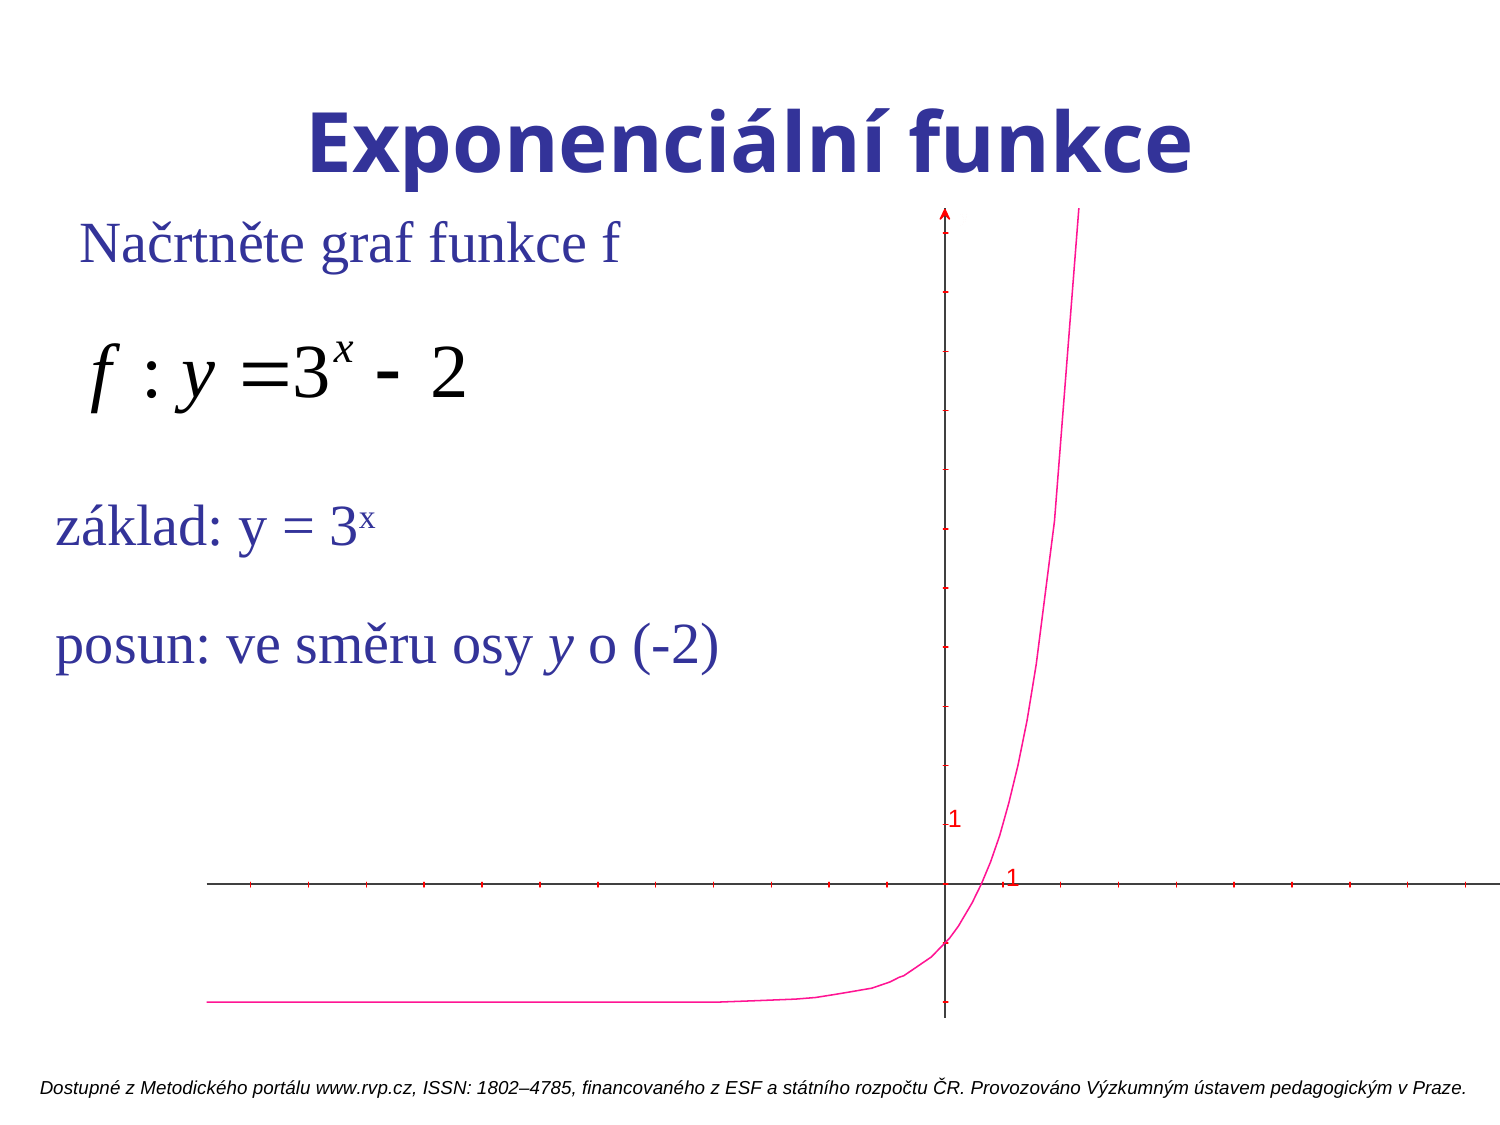

Exponenciální funkce
Načrtněte graf funkce f
základ: y = 3x
posun: ve směru osy y o (-2)
Dostupné z Metodického portálu www.rvp.cz, ISSN: 1802–4785, financovaného z ESF a státního rozpočtu ČR. Provozováno Výzkumným ústavem pedagogickým v Praze.